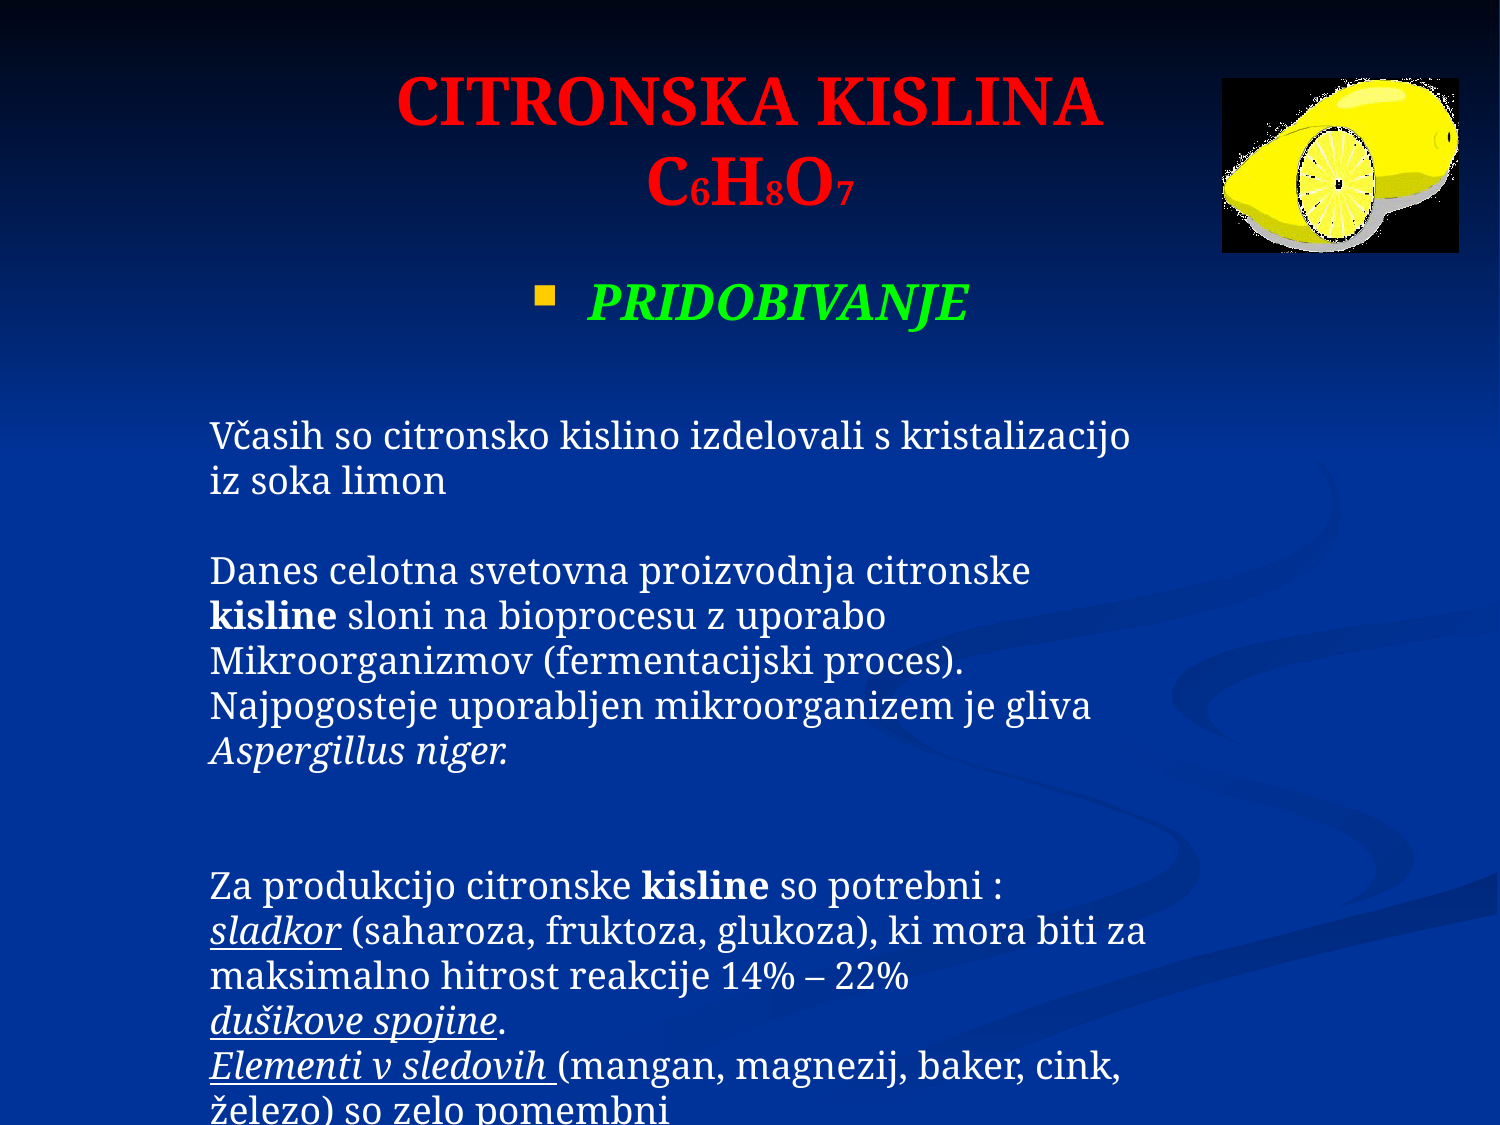

# CITRONSKA KISLINA C6H8O7
PRIDOBIVANJE
Včasih so citronsko kislino izdelovali s kristalizacijo iz soka limon
 
Danes celotna svetovna proizvodnja citronske kisline sloni na bioprocesu z uporabo
Mikroorganizmov (fermentacijski proces). Najpogosteje uporabljen mikroorganizem je gliva Aspergillus niger.
Za produkcijo citronske kisline so potrebni :
sladkor (saharoza, fruktoza, glukoza), ki mora biti za maksimalno hitrost reakcije 14% – 22%
dušikove spojine.
Elementi v sledovih (mangan, magnezij, baker, cink, železo) so zelo pomembni